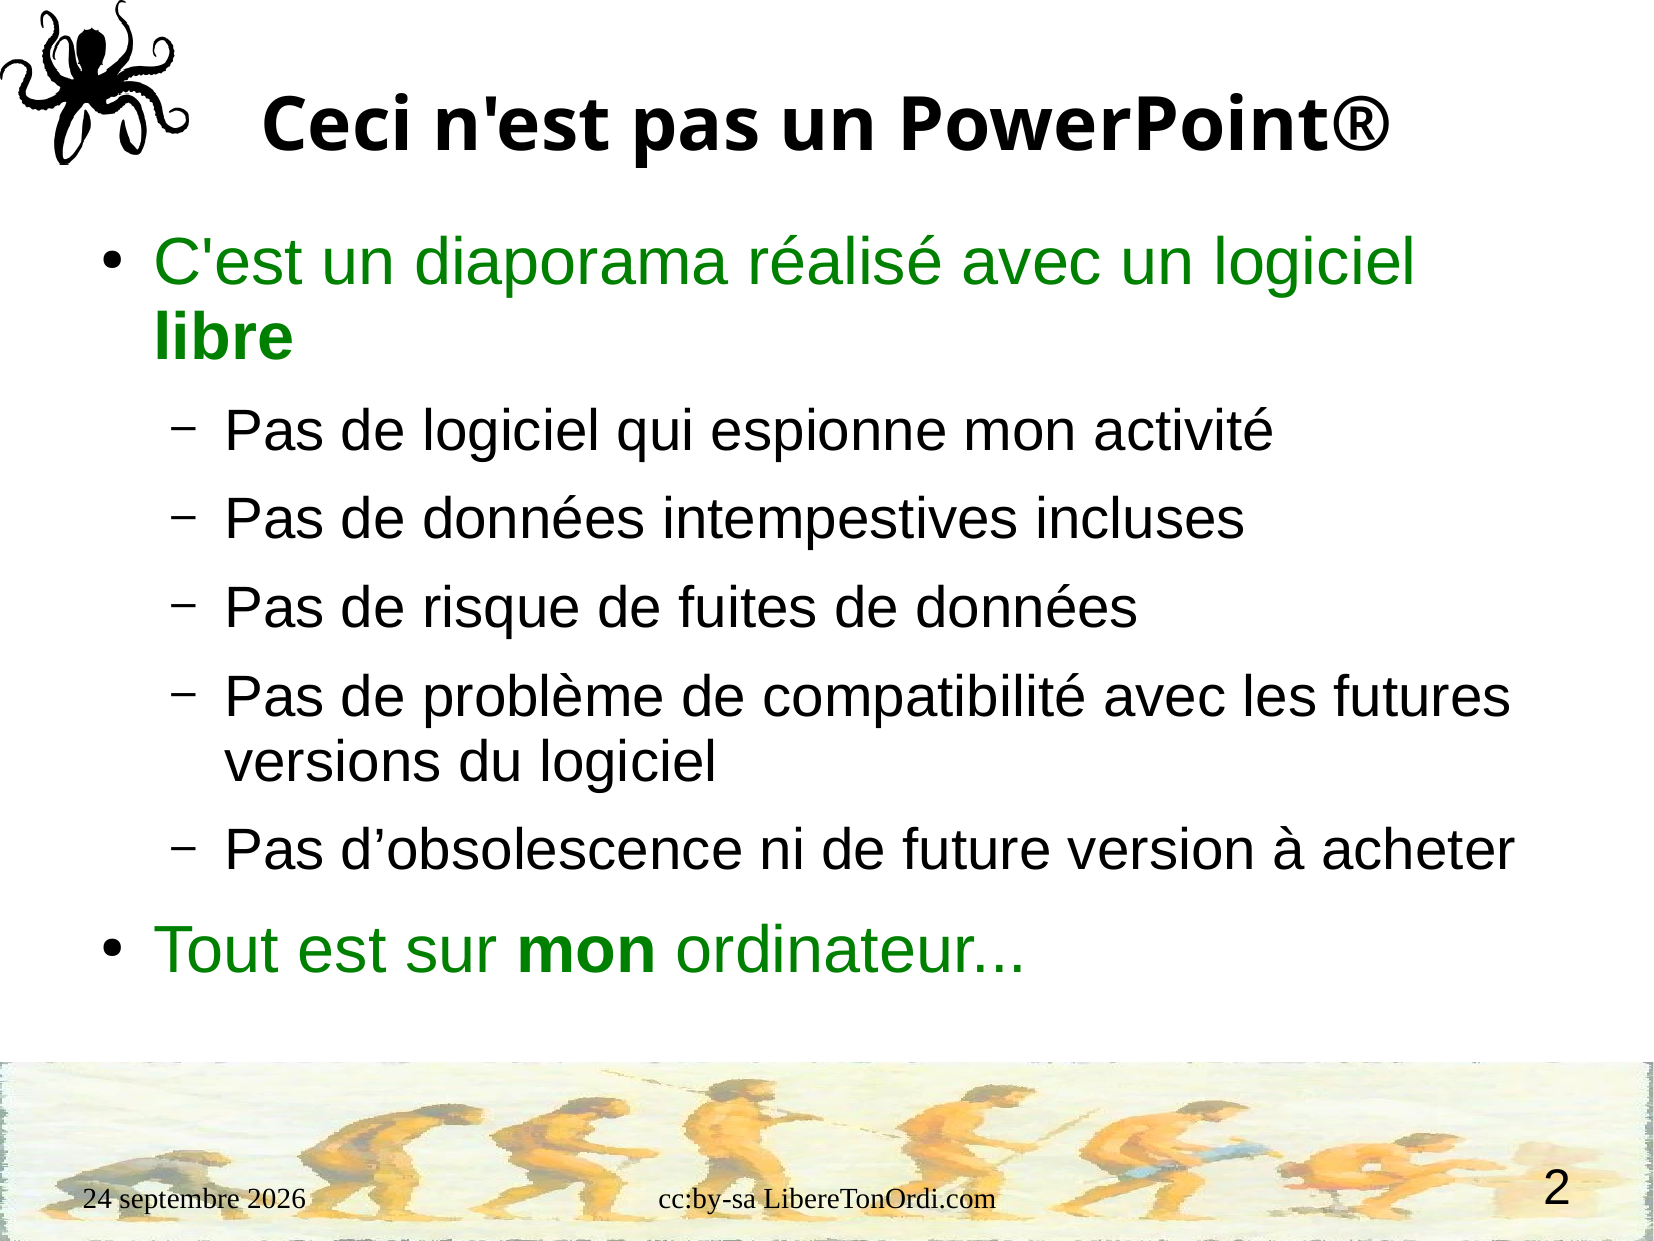

# Ceci n'est pas un PowerPoint®
C'est un diaporama réalisé avec un logiciel libre
Pas de logiciel qui espionne mon activité
Pas de données intempestives incluses
Pas de risque de fuites de données
Pas de problème de compatibilité avec les futures versions du logiciel
Pas d’obsolescence ni de future version à acheter
Tout est sur mon ordinateur...
cc:by-sa LibereTonOrdi.com
2